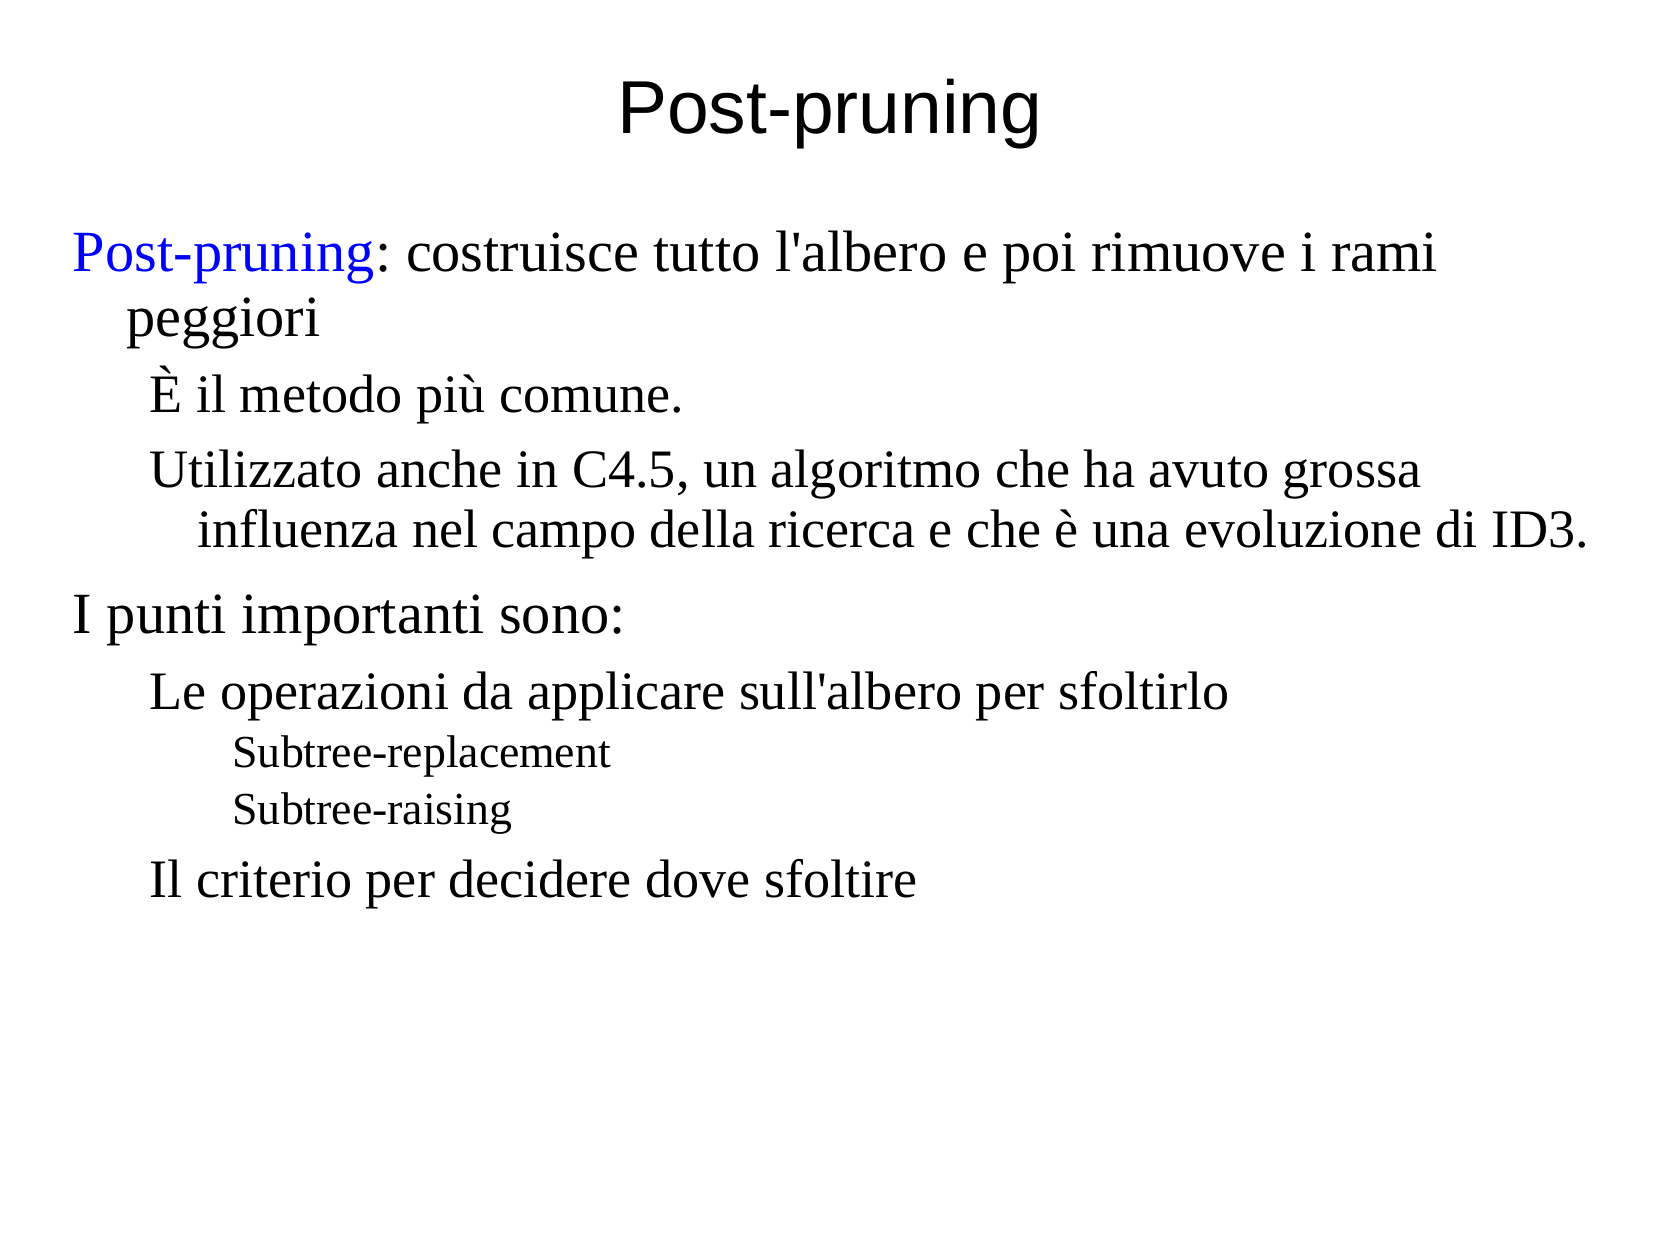

# Post-pruning
Post-pruning: costruisce tutto l'albero e poi rimuove i rami peggiori
È il metodo più comune.
Utilizzato anche in C4.5, un algoritmo che ha avuto grossa influenza nel campo della ricerca e che è una evoluzione di ID3.
I punti importanti sono:
Le operazioni da applicare sull'albero per sfoltirlo
Subtree-replacement
Subtree-raising
Il criterio per decidere dove sfoltire